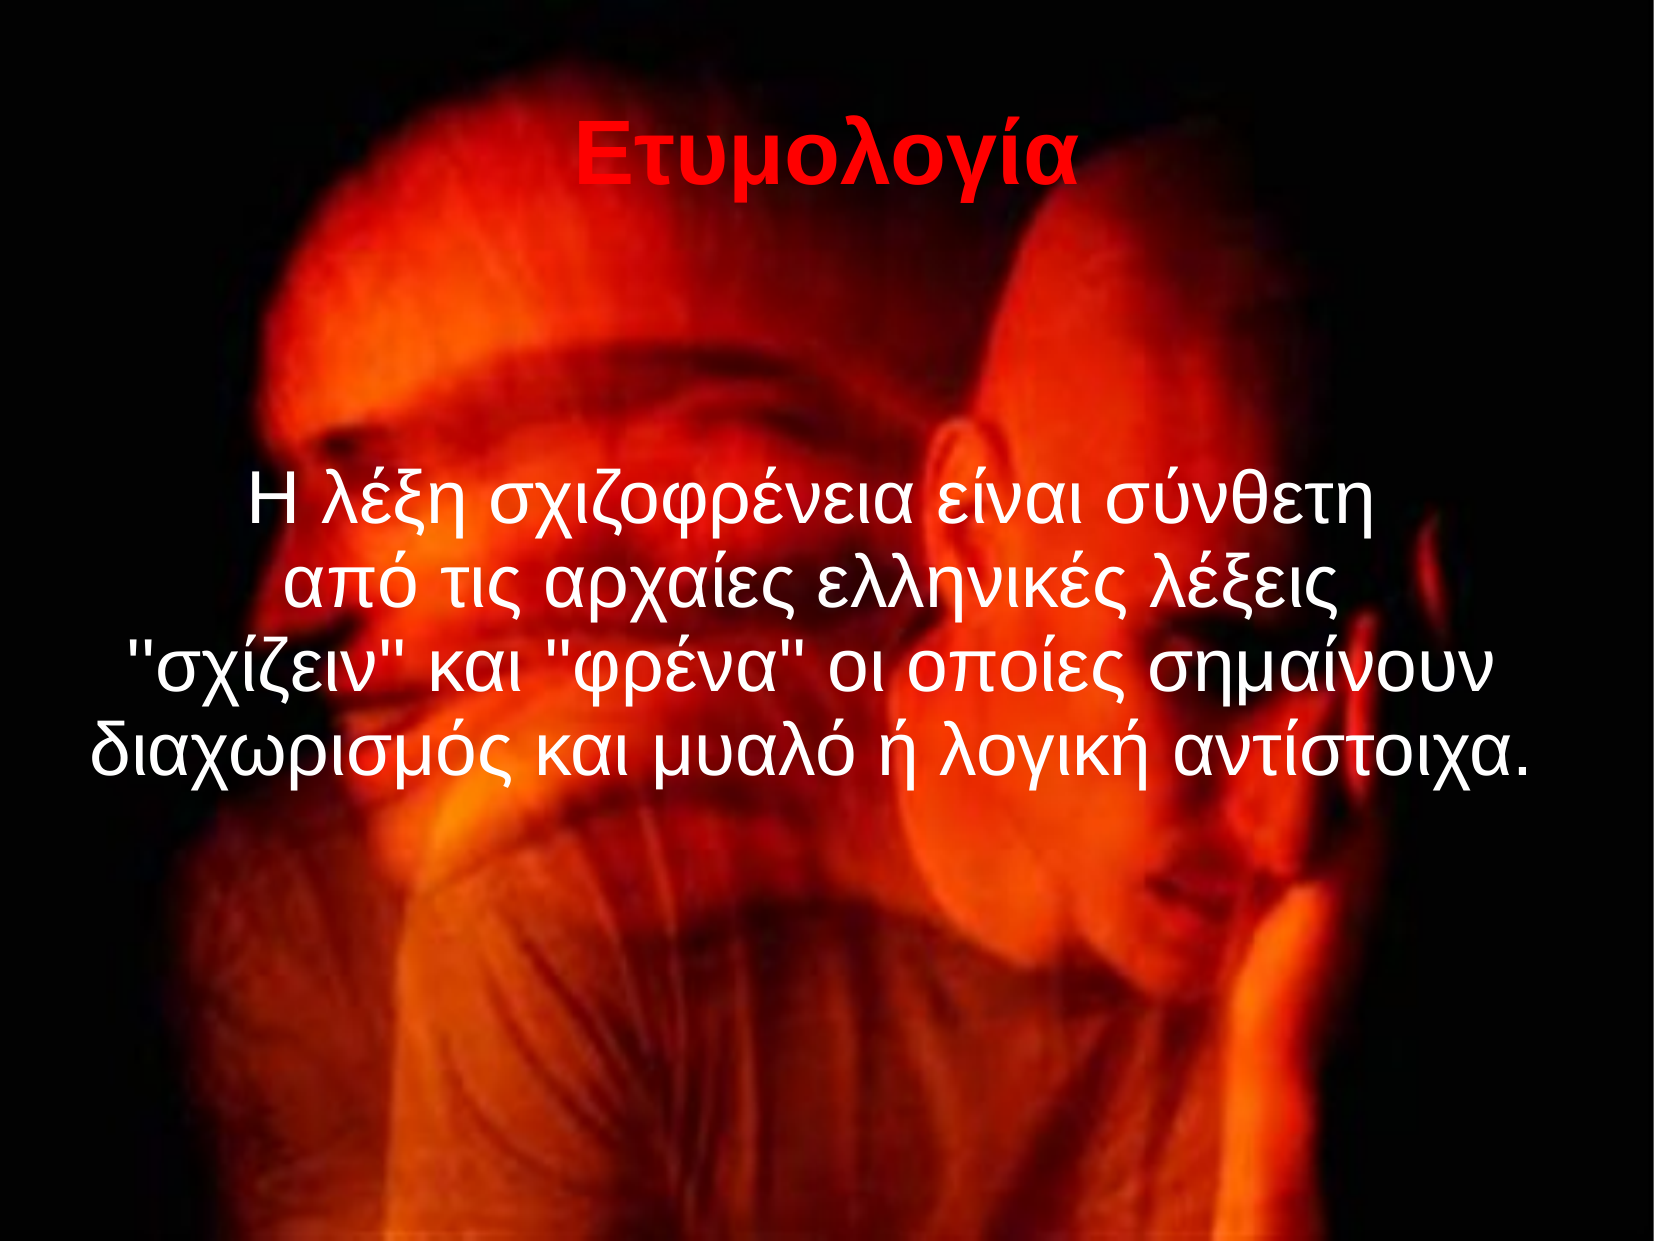

# Ετυμολογία
Η λέξη σχιζοφρένεια είναι σύνθετη
από τις αρχαίες ελληνικές λέξεις
 ''σχίζειν'' και ''φρένα'' οι οποίες σημαίνουν
διαχωρισμός και μυαλό ή λογική αντίστοιχα.